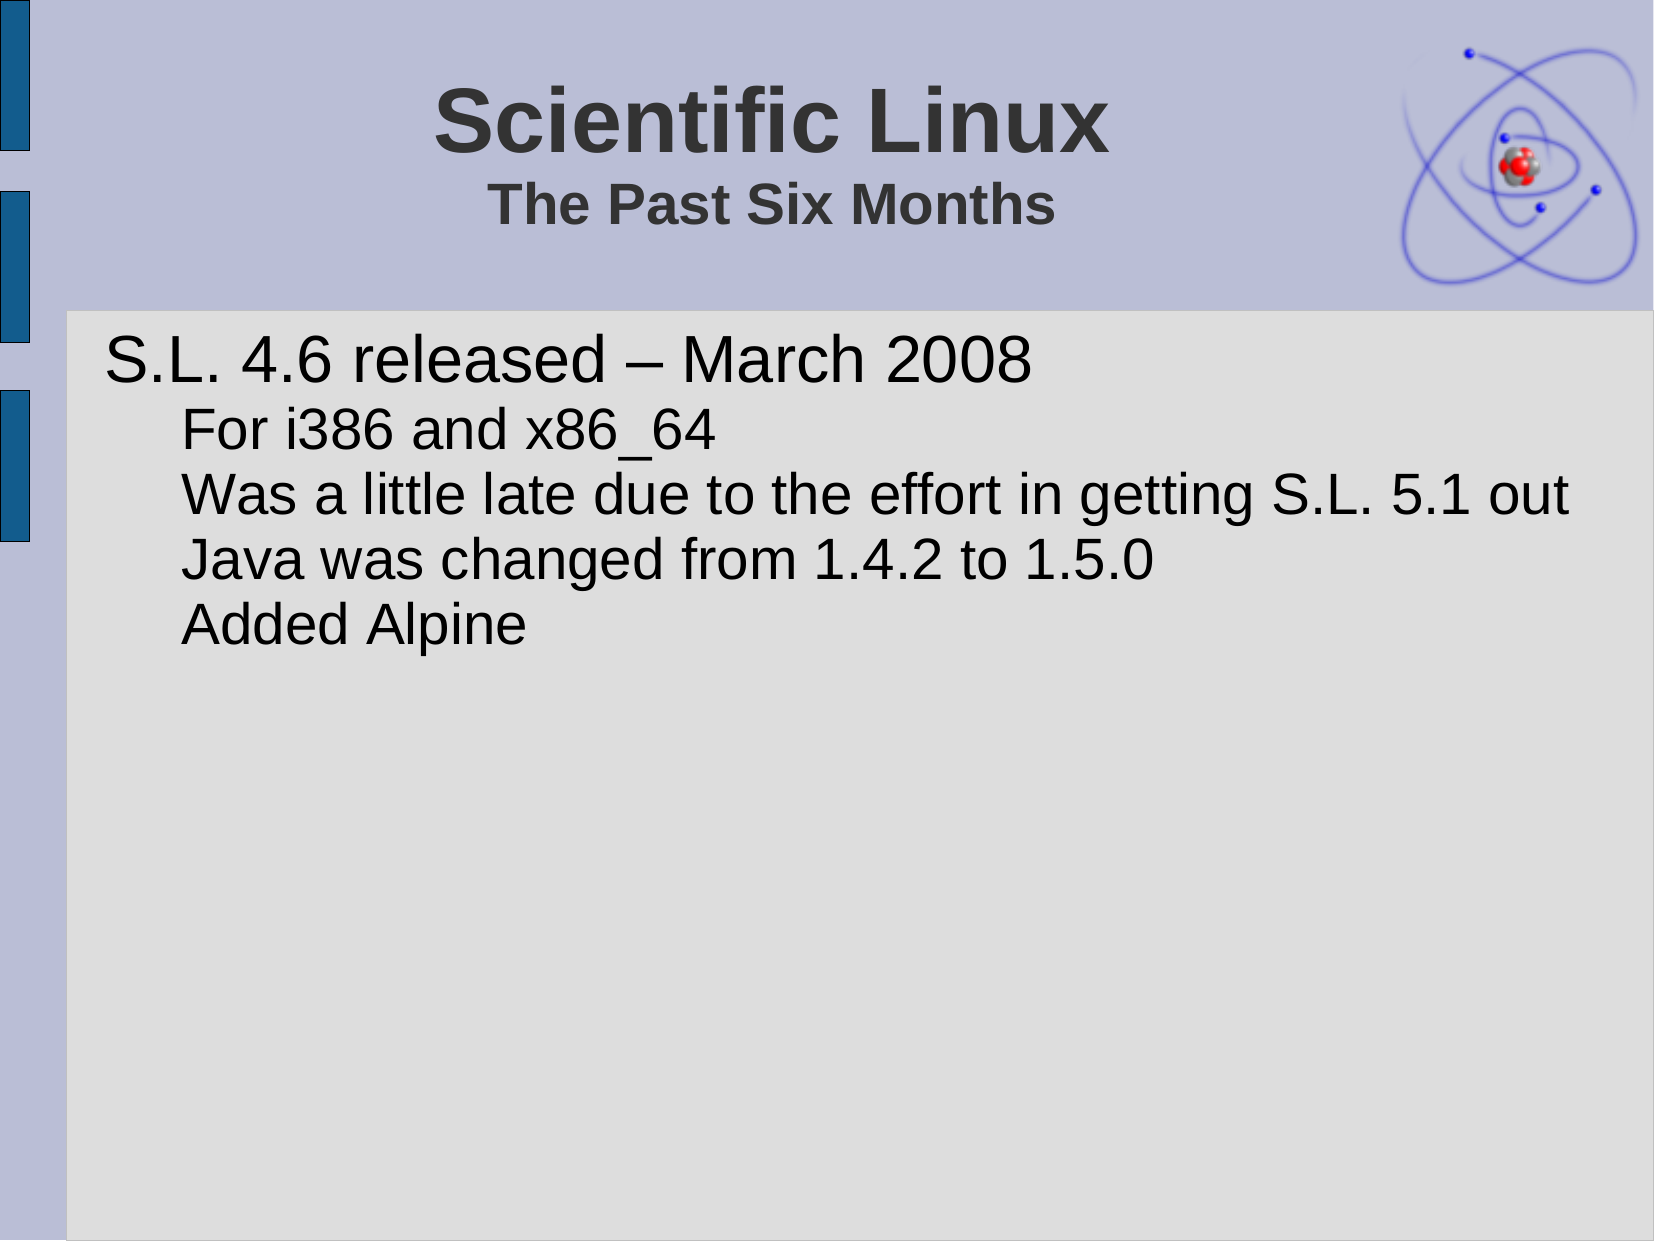

# Scientific Linux The Past Six Months
S.L. 4.6 released – March 2008
For i386 and x86_64
Was a little late due to the effort in getting S.L. 5.1 out
Java was changed from 1.4.2 to 1.5.0
Added Alpine